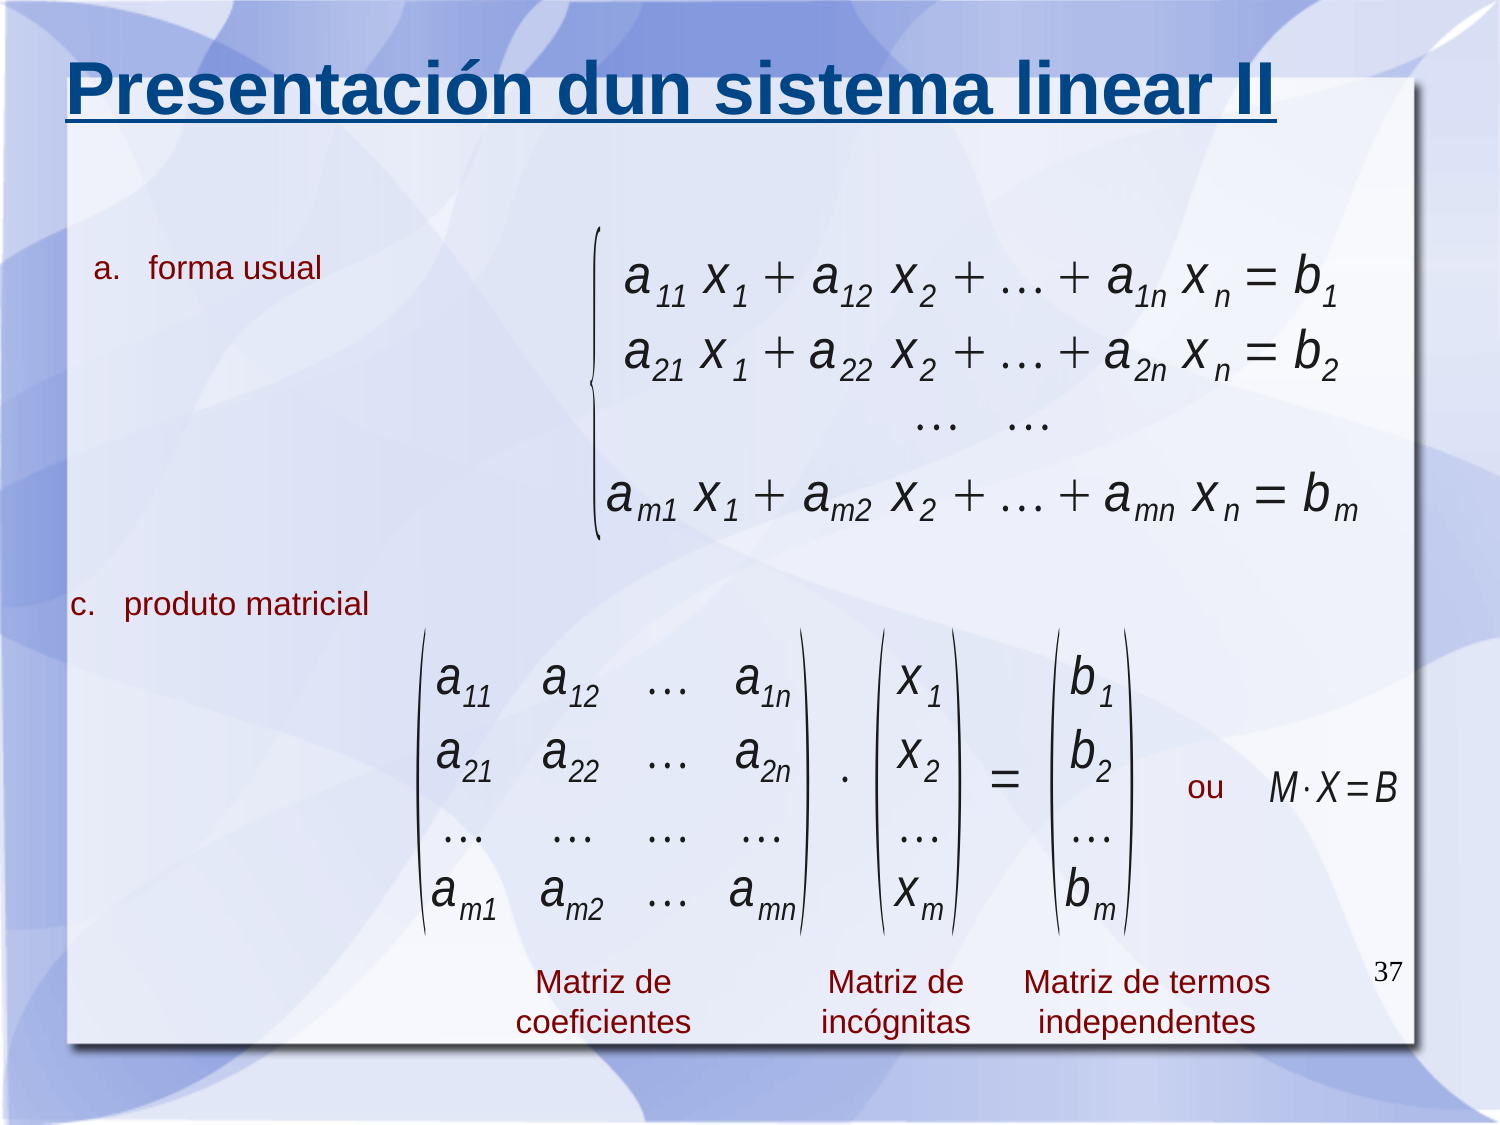

# Presentación dun sistema linear II
a.   forma usual
c.   produto matricial
ou
Matriz de coeficientes
Matriz de incógnitas
Matriz de termos independentes
37